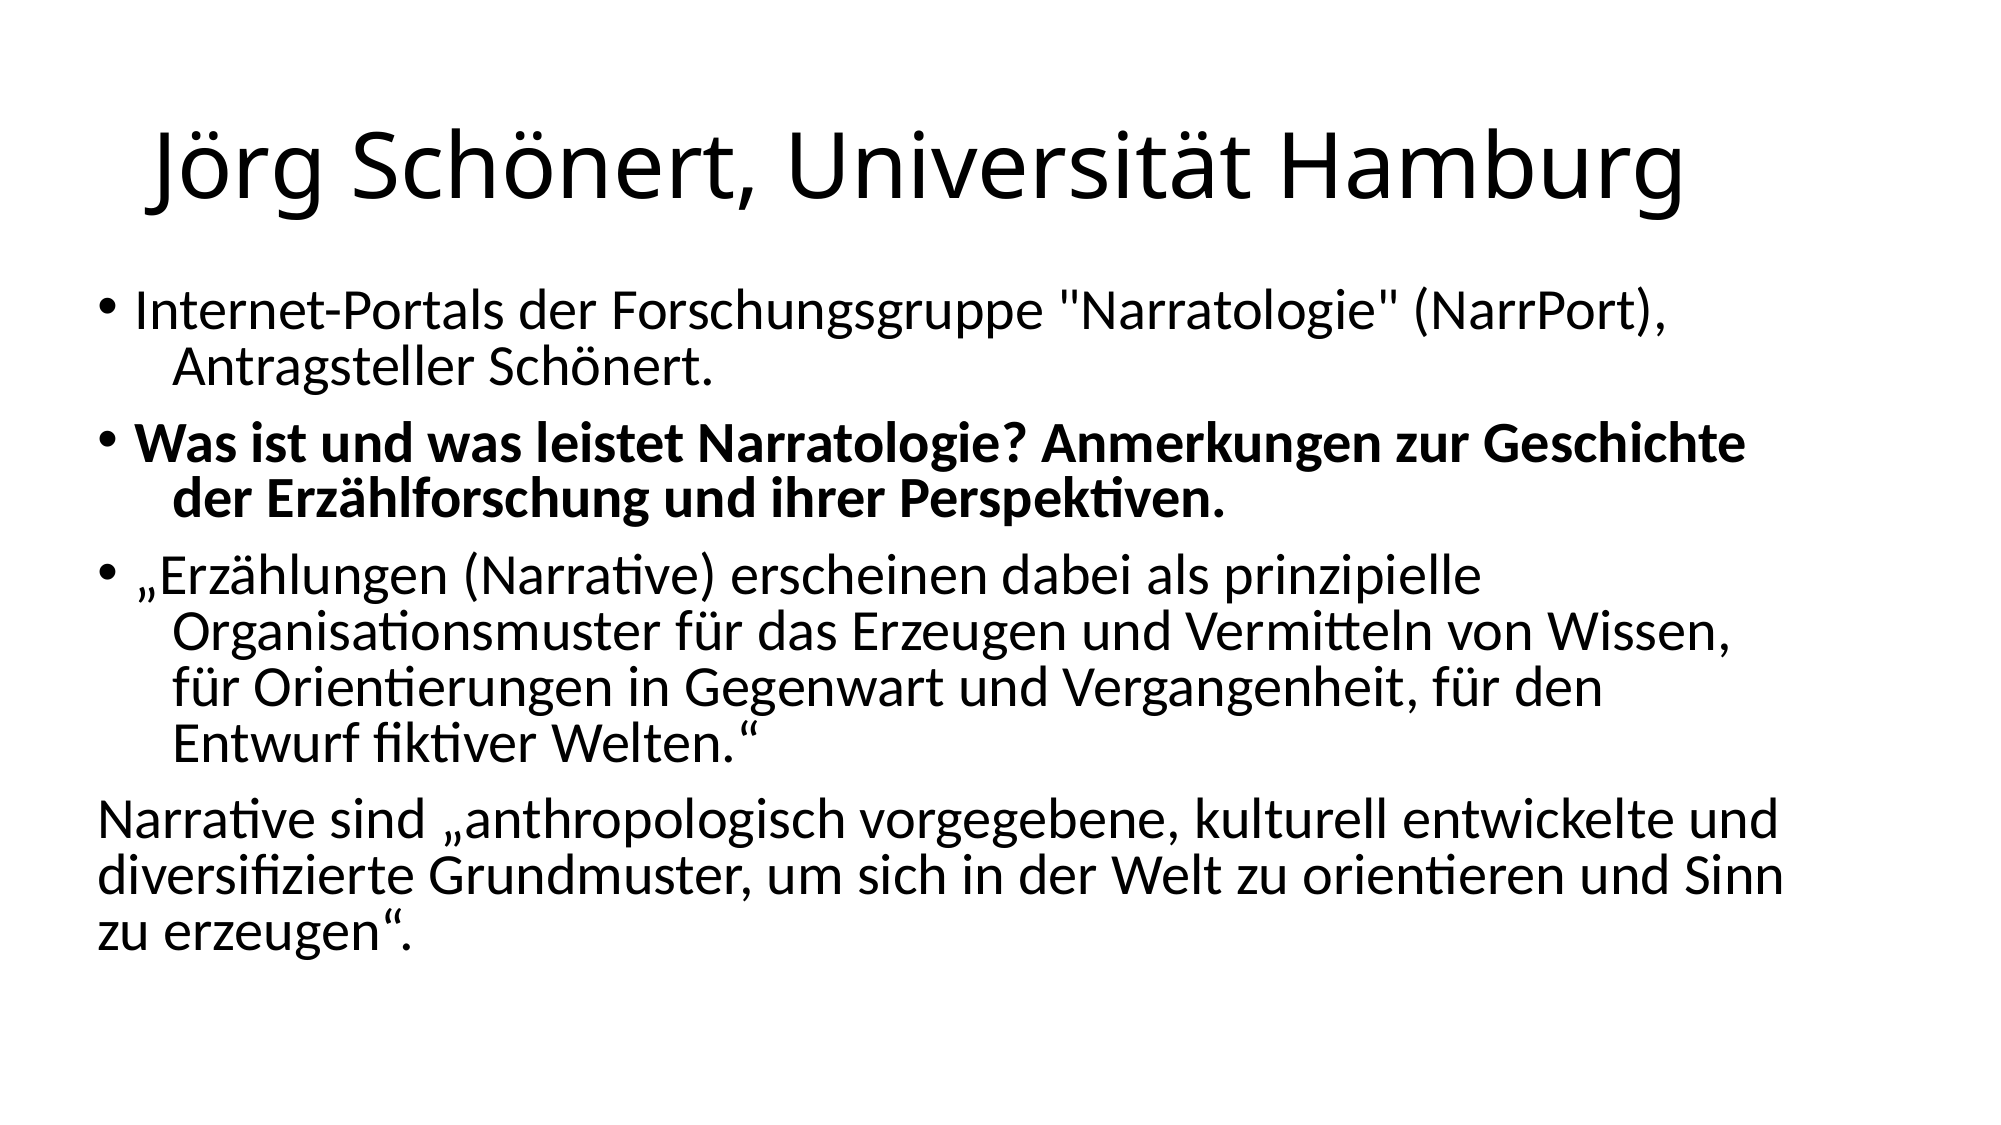

# Jörg Schönert, Universität Hamburg
Internet-Portals der Forschungsgruppe "Narratologie" (NarrPort), Antragsteller Schönert.
Was ist und was leistet Narratologie? Anmerkungen zur Geschichte der Erzählforschung und ihrer Perspektiven.
„Erzählungen (Narrative) erscheinen dabei als prinzipielle Organisationsmuster für das Erzeugen und Vermitteln von Wissen, für Orientierungen in Gegenwart und Vergangenheit, für den Entwurf fiktiver Welten.“
Narrative sind „anthropologisch vorgegebene, kulturell entwickelte und diversifizierte Grundmuster, um sich in der Welt zu orientieren und Sinn zu erzeugen“.